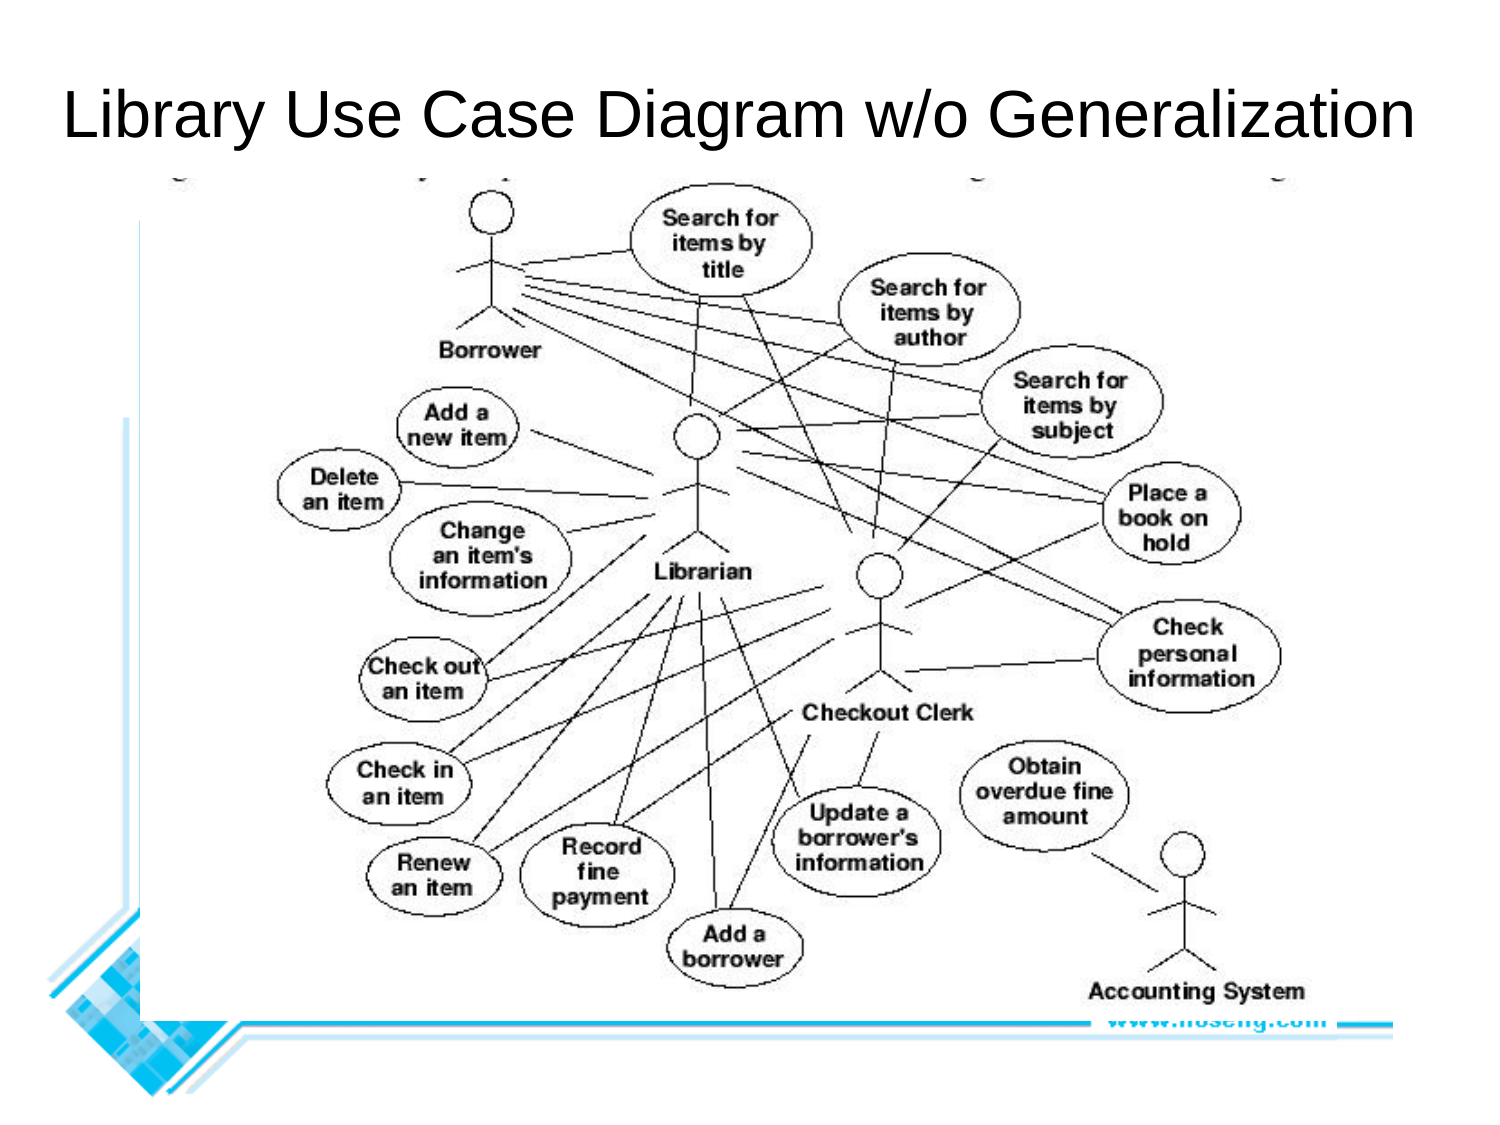

# Library Use Case Diagram w/o Generalization